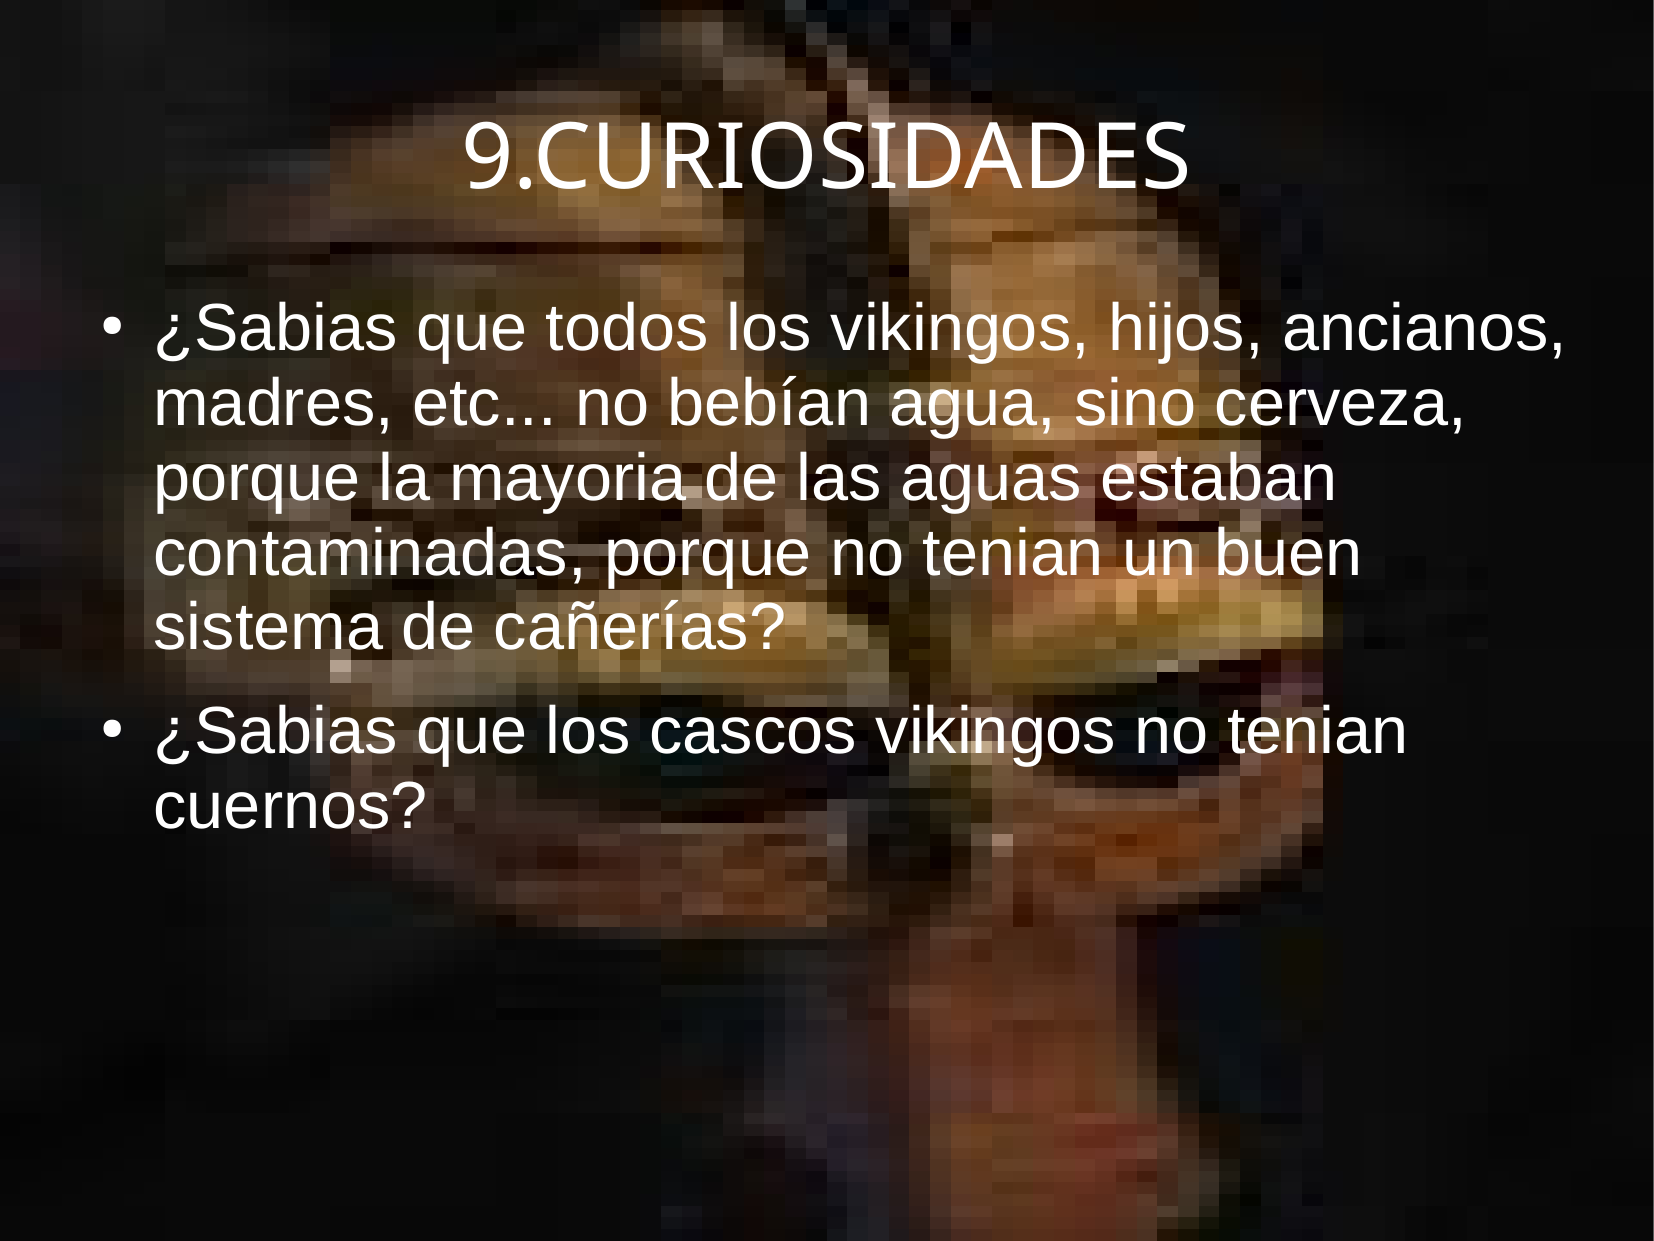

# 9.CURIOSIDADES
¿Sabias que todos los vikingos, hijos, ancianos, madres, etc... no bebían agua, sino cerveza, porque la mayoria de las aguas estaban contaminadas, porque no tenian un buen sistema de cañerías?
¿Sabias que los cascos vikingos no tenian cuernos?